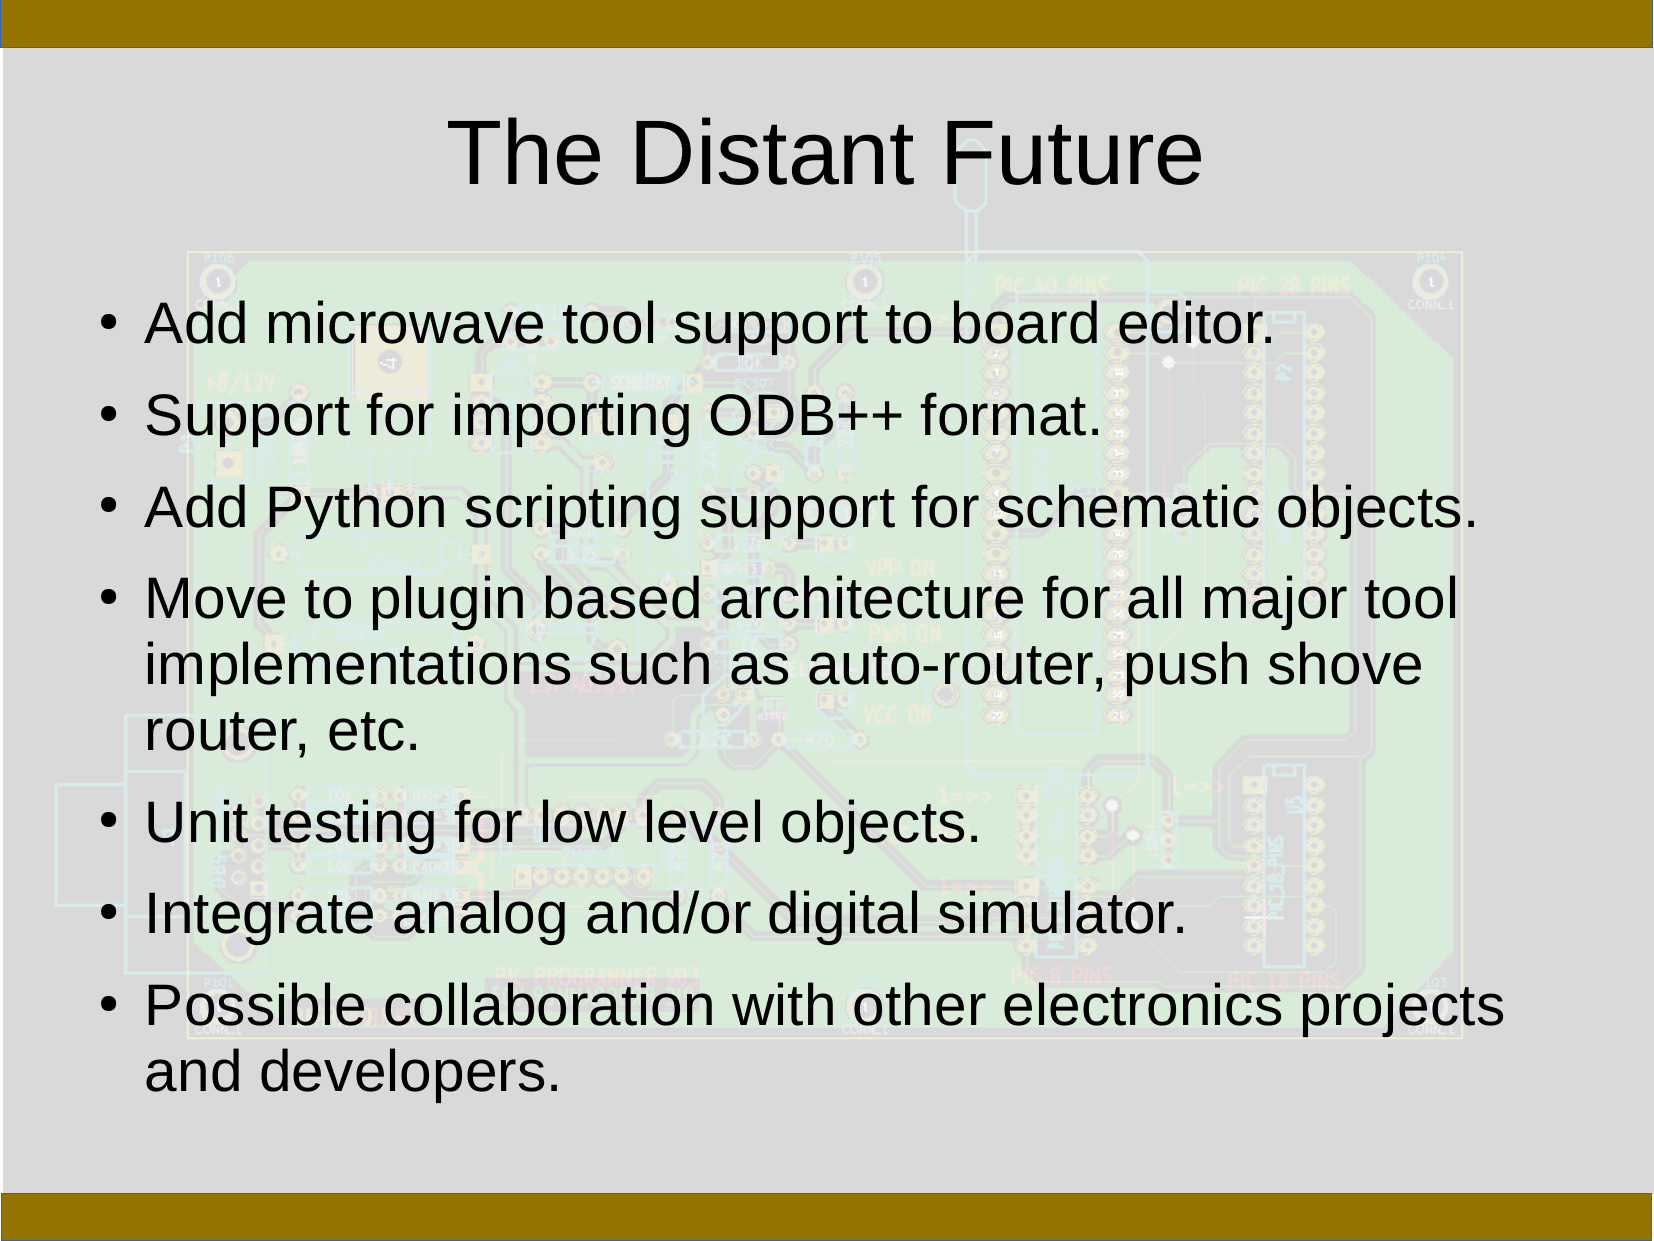

# The Distant Future
Add microwave tool support to board editor.
Support for importing ODB++ format.
Add Python scripting support for schematic objects.
Move to plugin based architecture for all major tool implementations such as auto-router, push shove router, etc.
Unit testing for low level objects.
Integrate analog and/or digital simulator.
Possible collaboration with other electronics projects and developers.